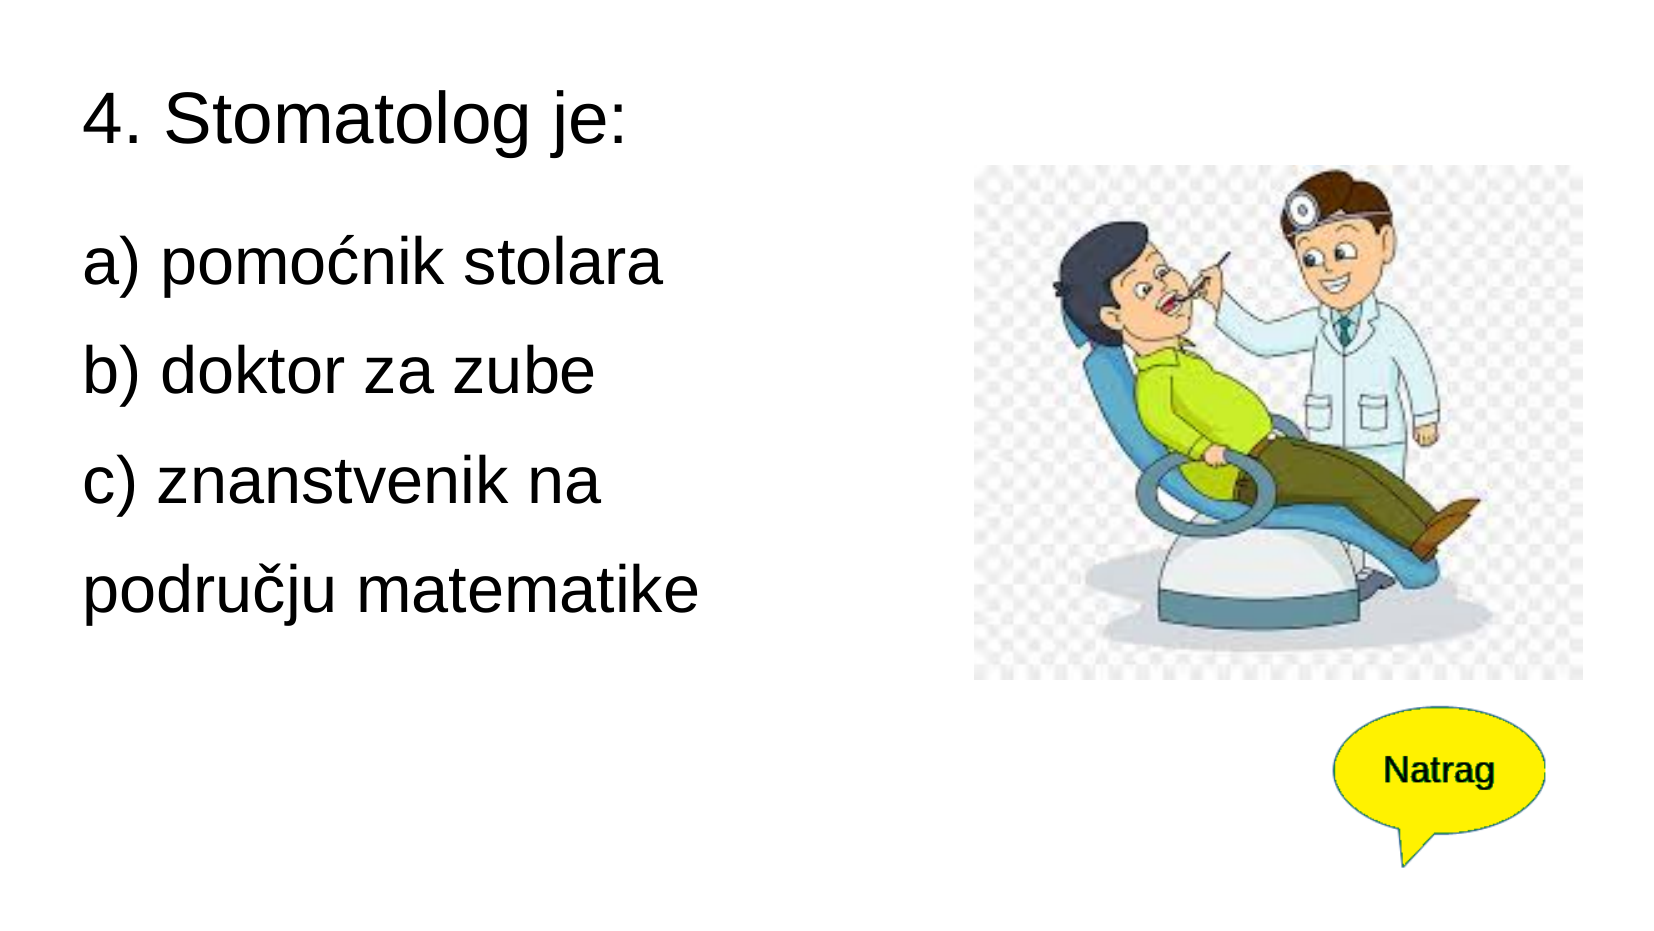

# 4. Stomatolog je:
a) pomoćnik stolara
b) doktor za zube
c) znanstvenik na
području matematike